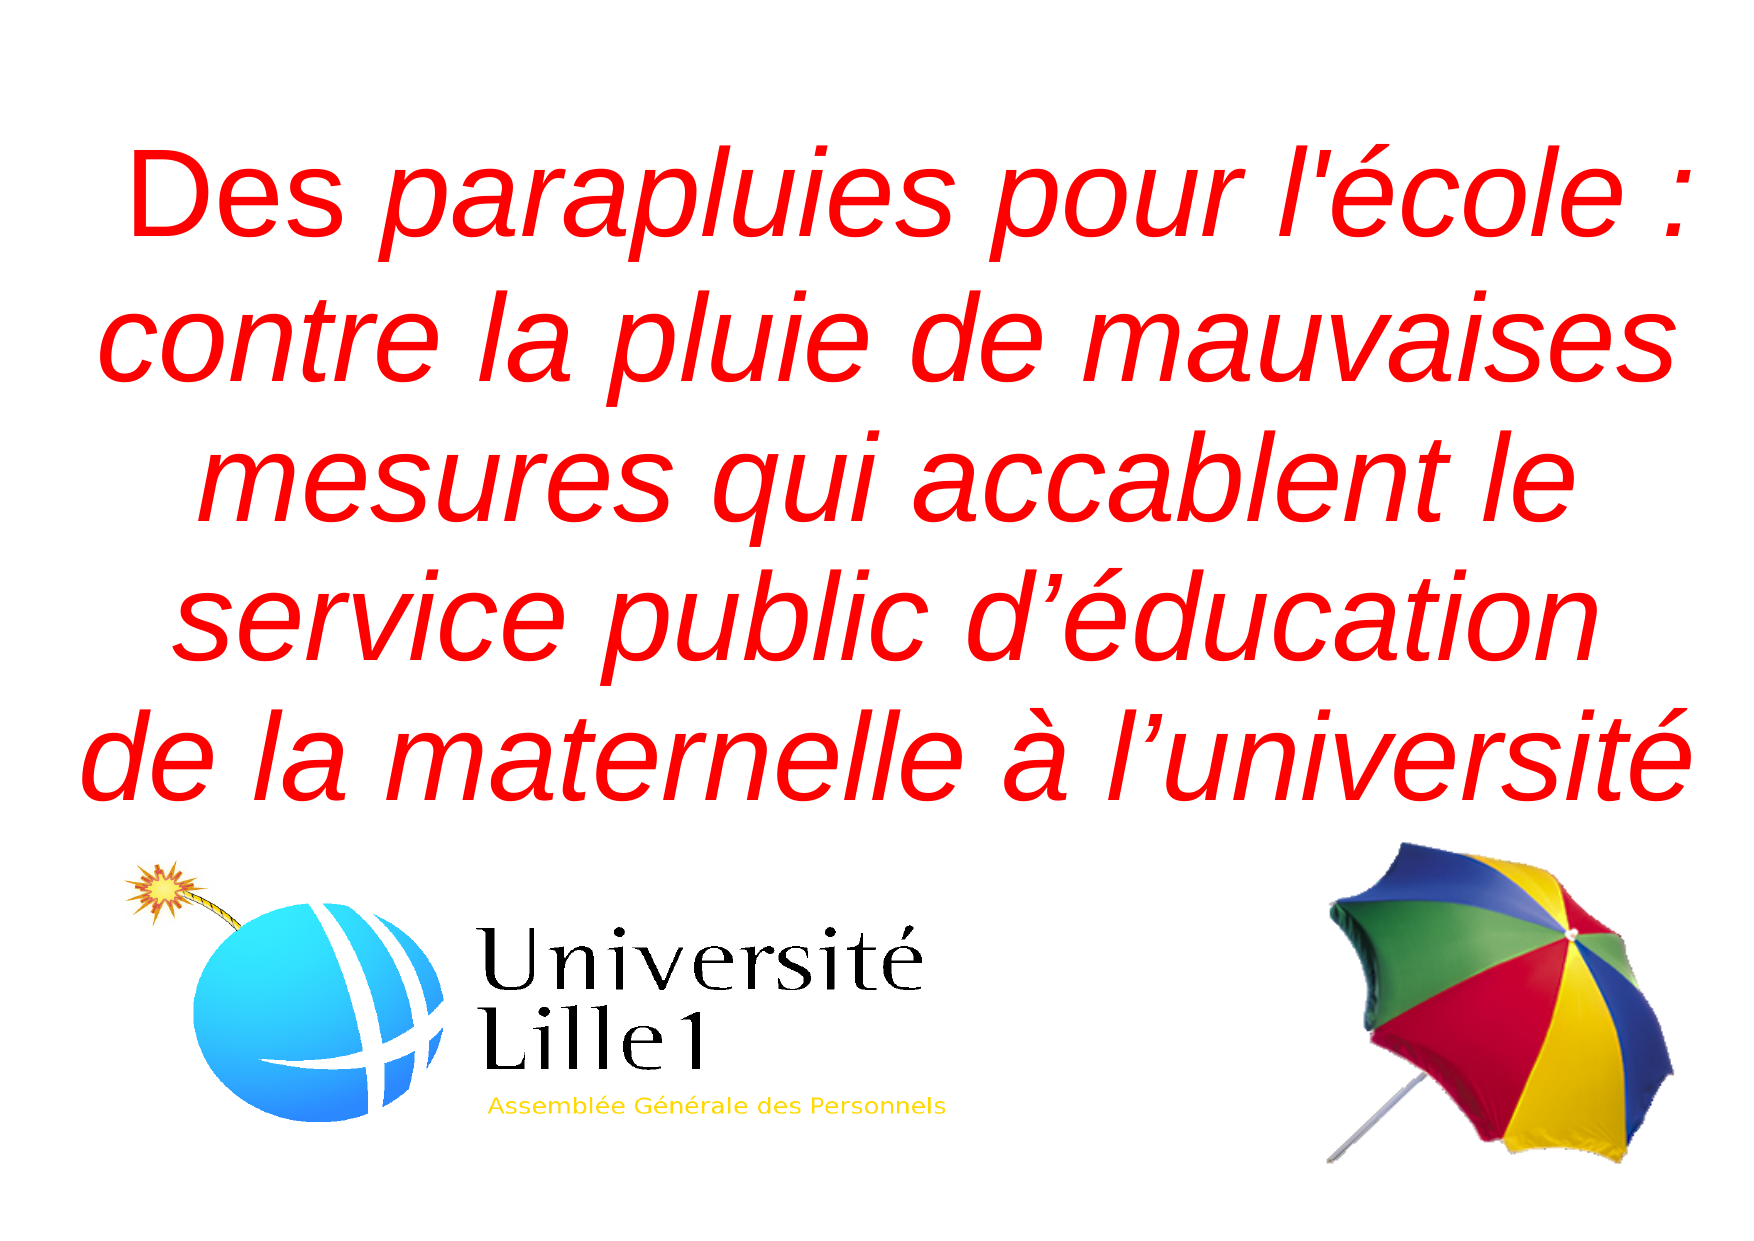

Des parapluies pour l'école :
contre la pluie de mauvaises mesures qui accablent le service public d’éducation
de la maternelle à l’université